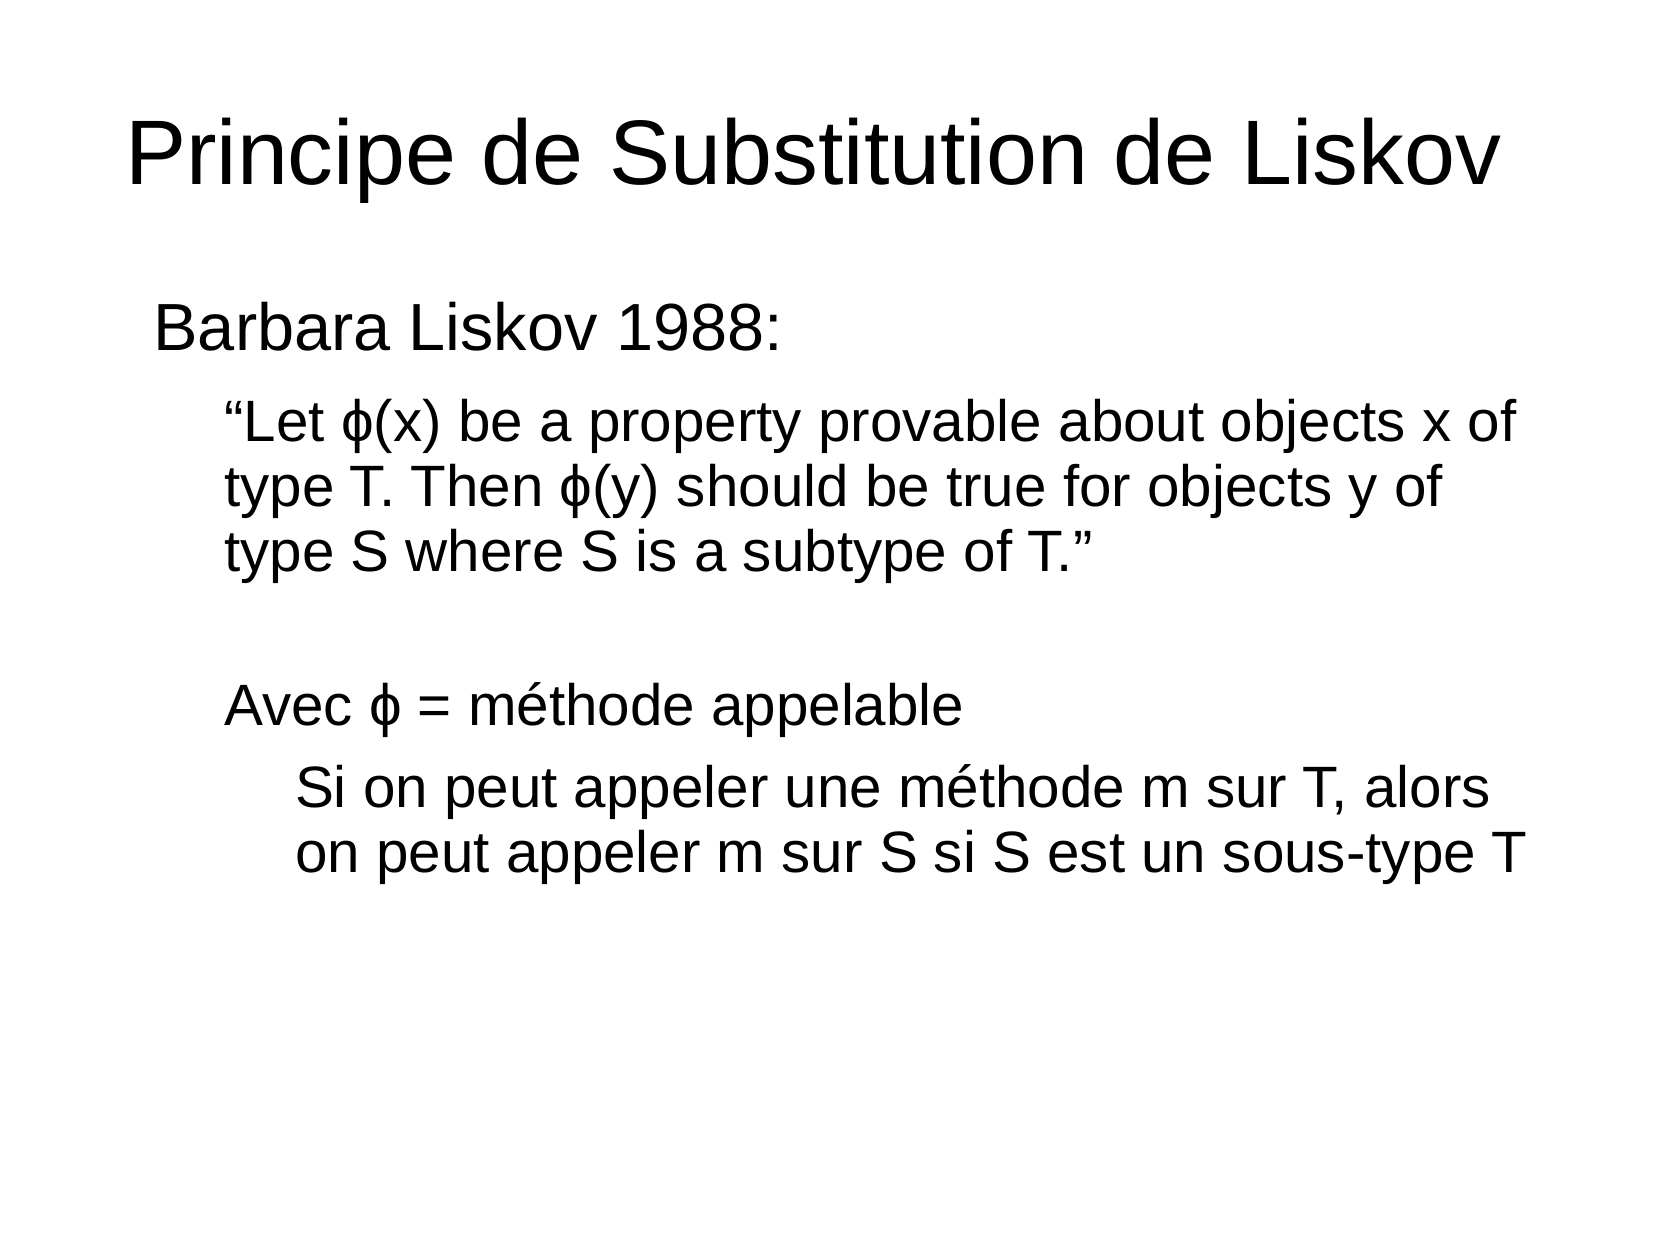

# Principe de Substitution de Liskov
Barbara Liskov 1988:
“Let ϕ(x) be a property provable about objects x of type T. Then ϕ(y) should be true for objects y of type S where S is a subtype of T.”
Avec ϕ = méthode appelable
Si on peut appeler une méthode m sur T, alors on peut appeler m sur S si S est un sous-type T